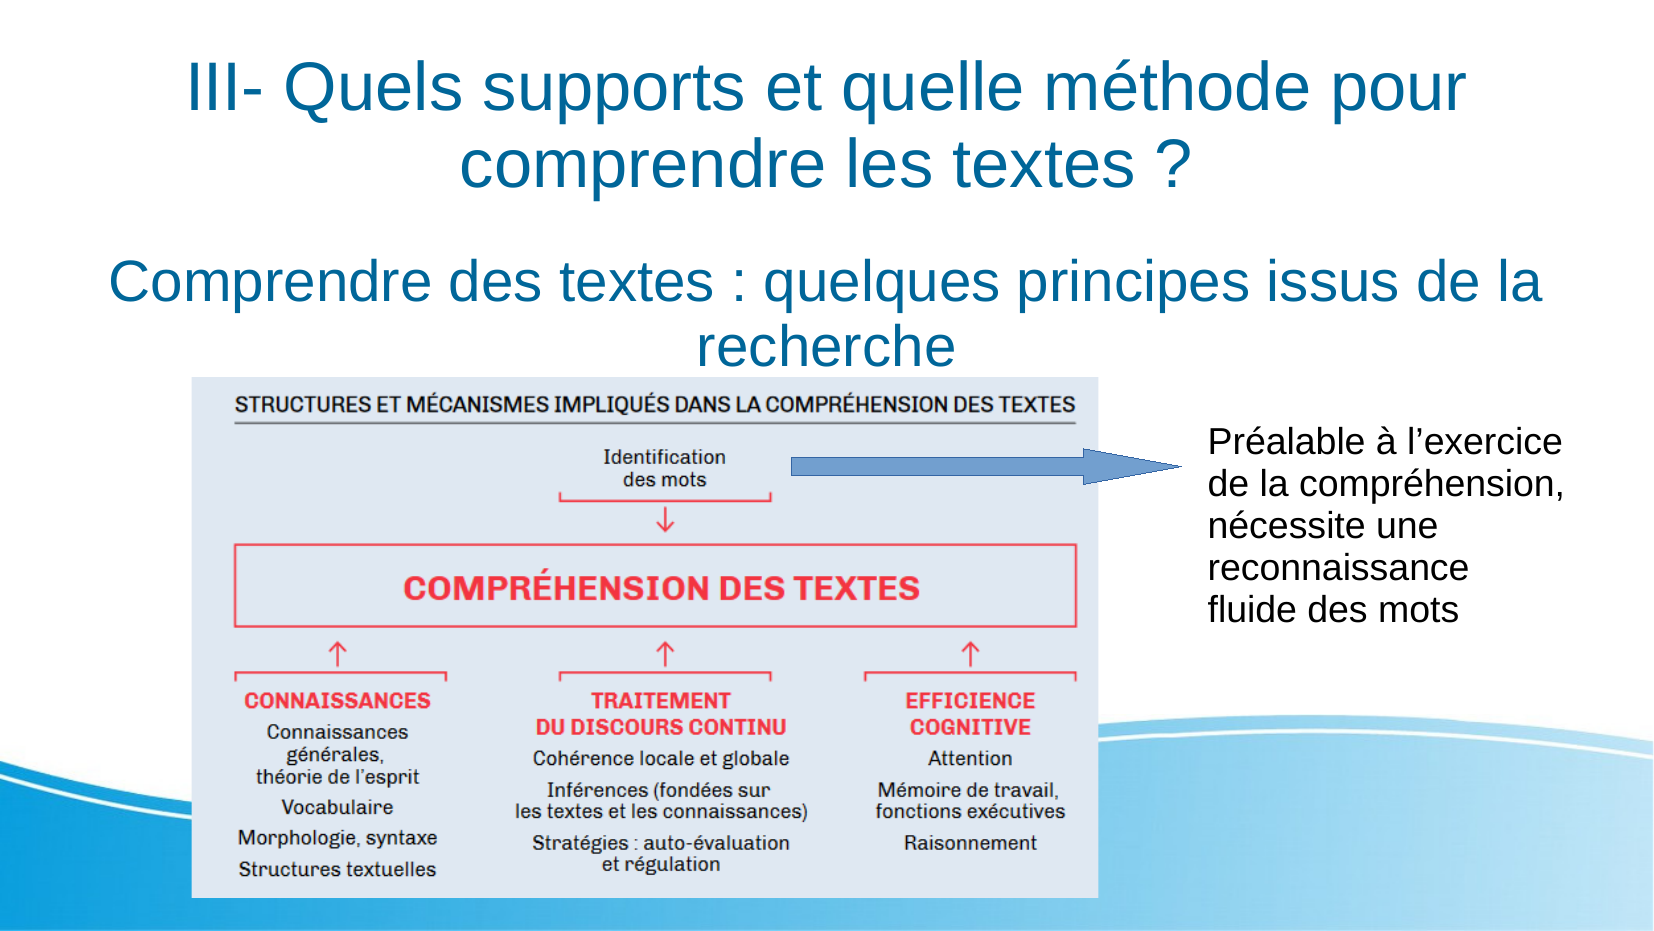

# III- Quels supports et quelle méthode pour comprendre les textes ?
Comprendre des textes : quelques principes issus de la recherche
Préalable à l’exercice de la compréhension, nécessite une reconnaissance fluide des mots